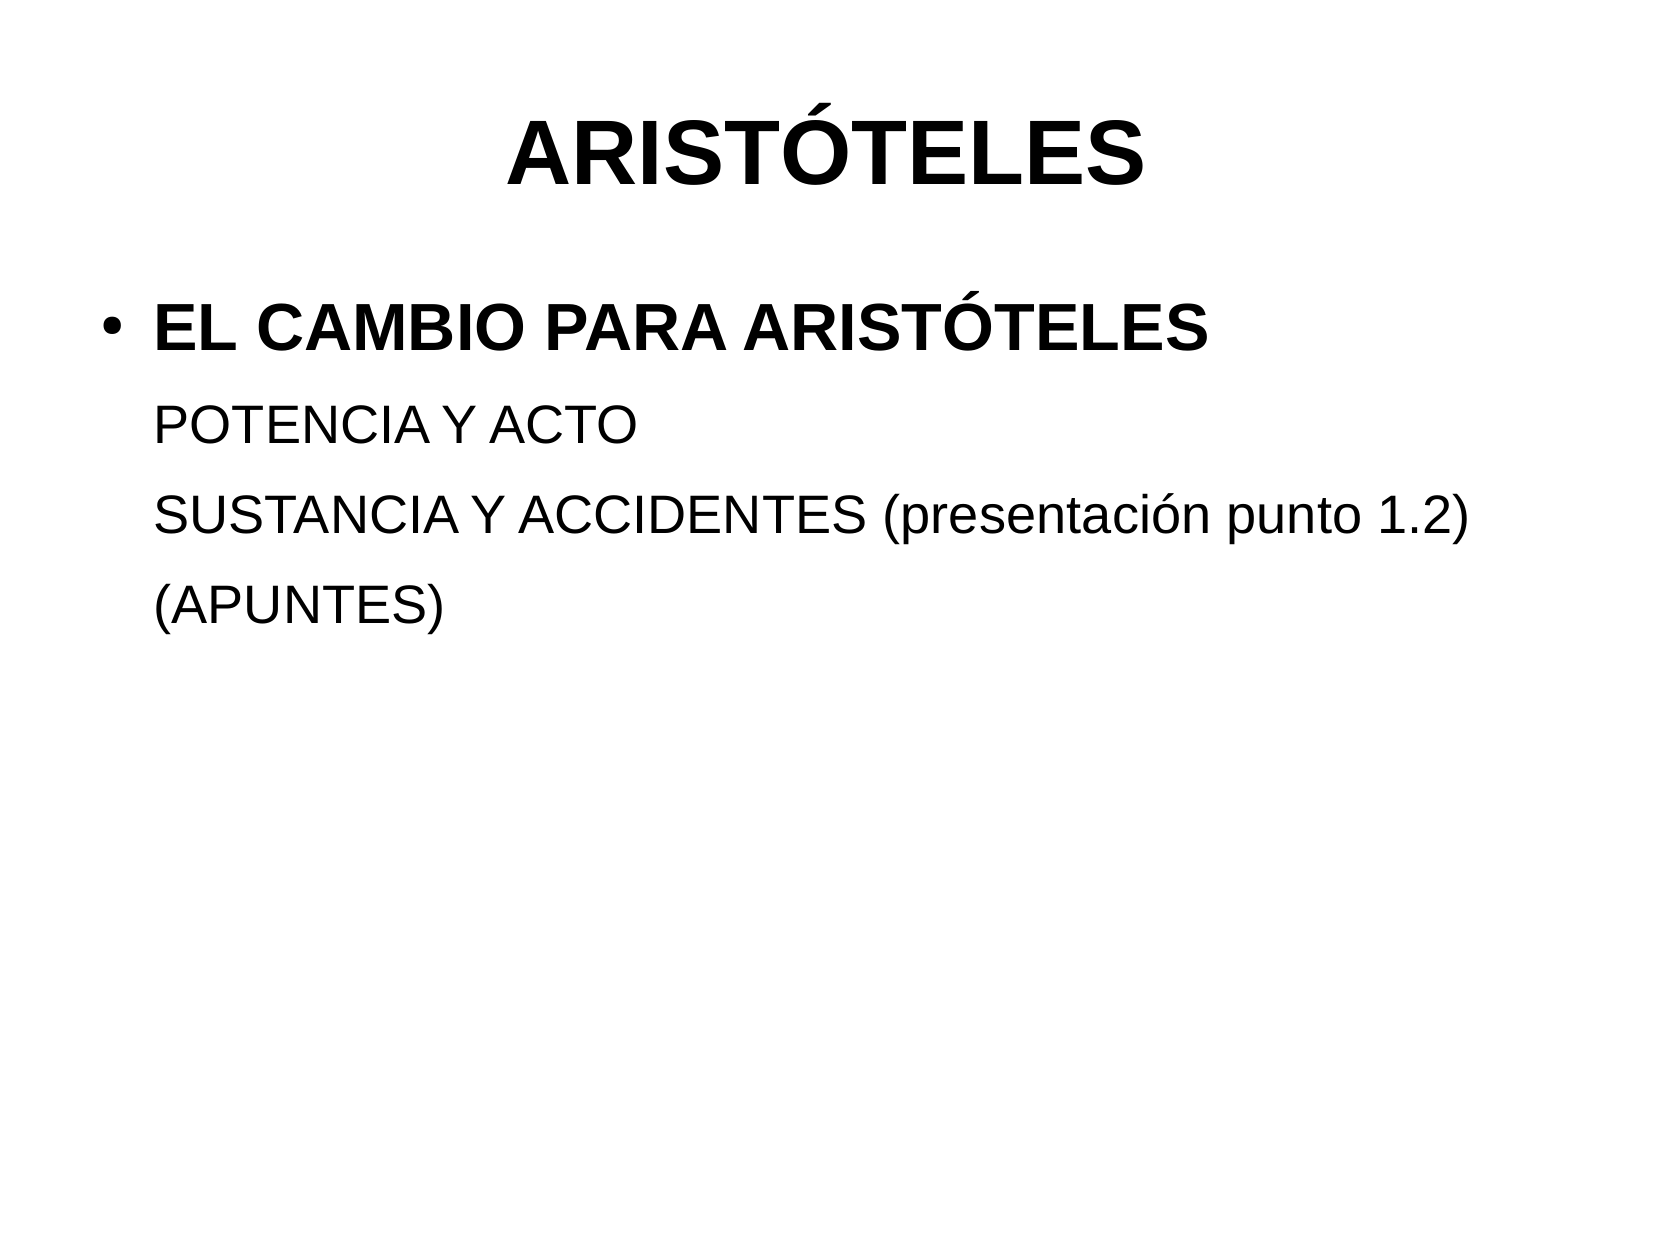

# ARISTÓTELES
EL CAMBIO PARA ARISTÓTELES
POTENCIA Y ACTO
SUSTANCIA Y ACCIDENTES (presentación punto 1.2)
(APUNTES)